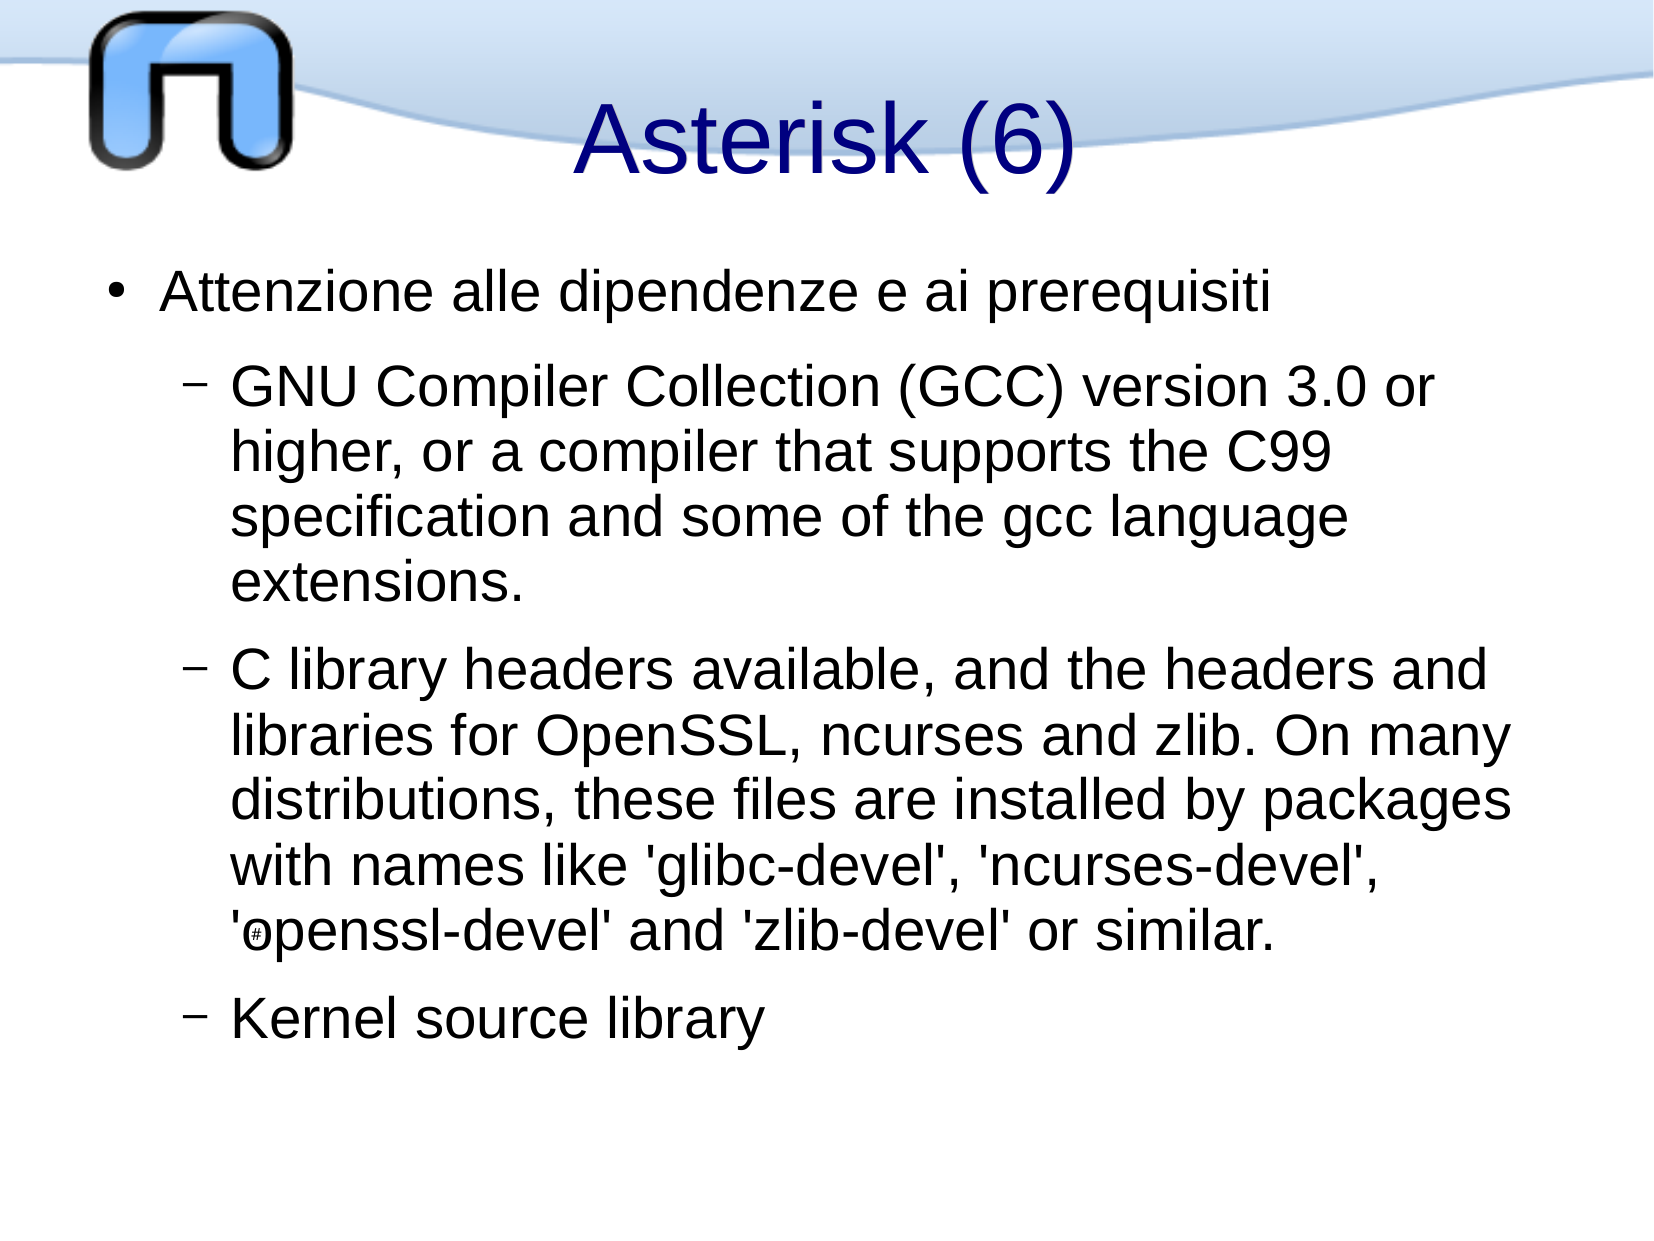

# Asterisk (6)
Attenzione alle dipendenze e ai prerequisiti
GNU Compiler Collection (GCC) version 3.0 or higher, or a compiler that supports the C99 specification and some of the gcc language extensions.
C library headers available, and the headers and libraries for OpenSSL, ncurses and zlib. On many distributions, these files are installed by packages with names like 'glibc-devel', 'ncurses-devel', 'openssl-devel' and 'zlib-devel' or similar.
Kernel source library
#